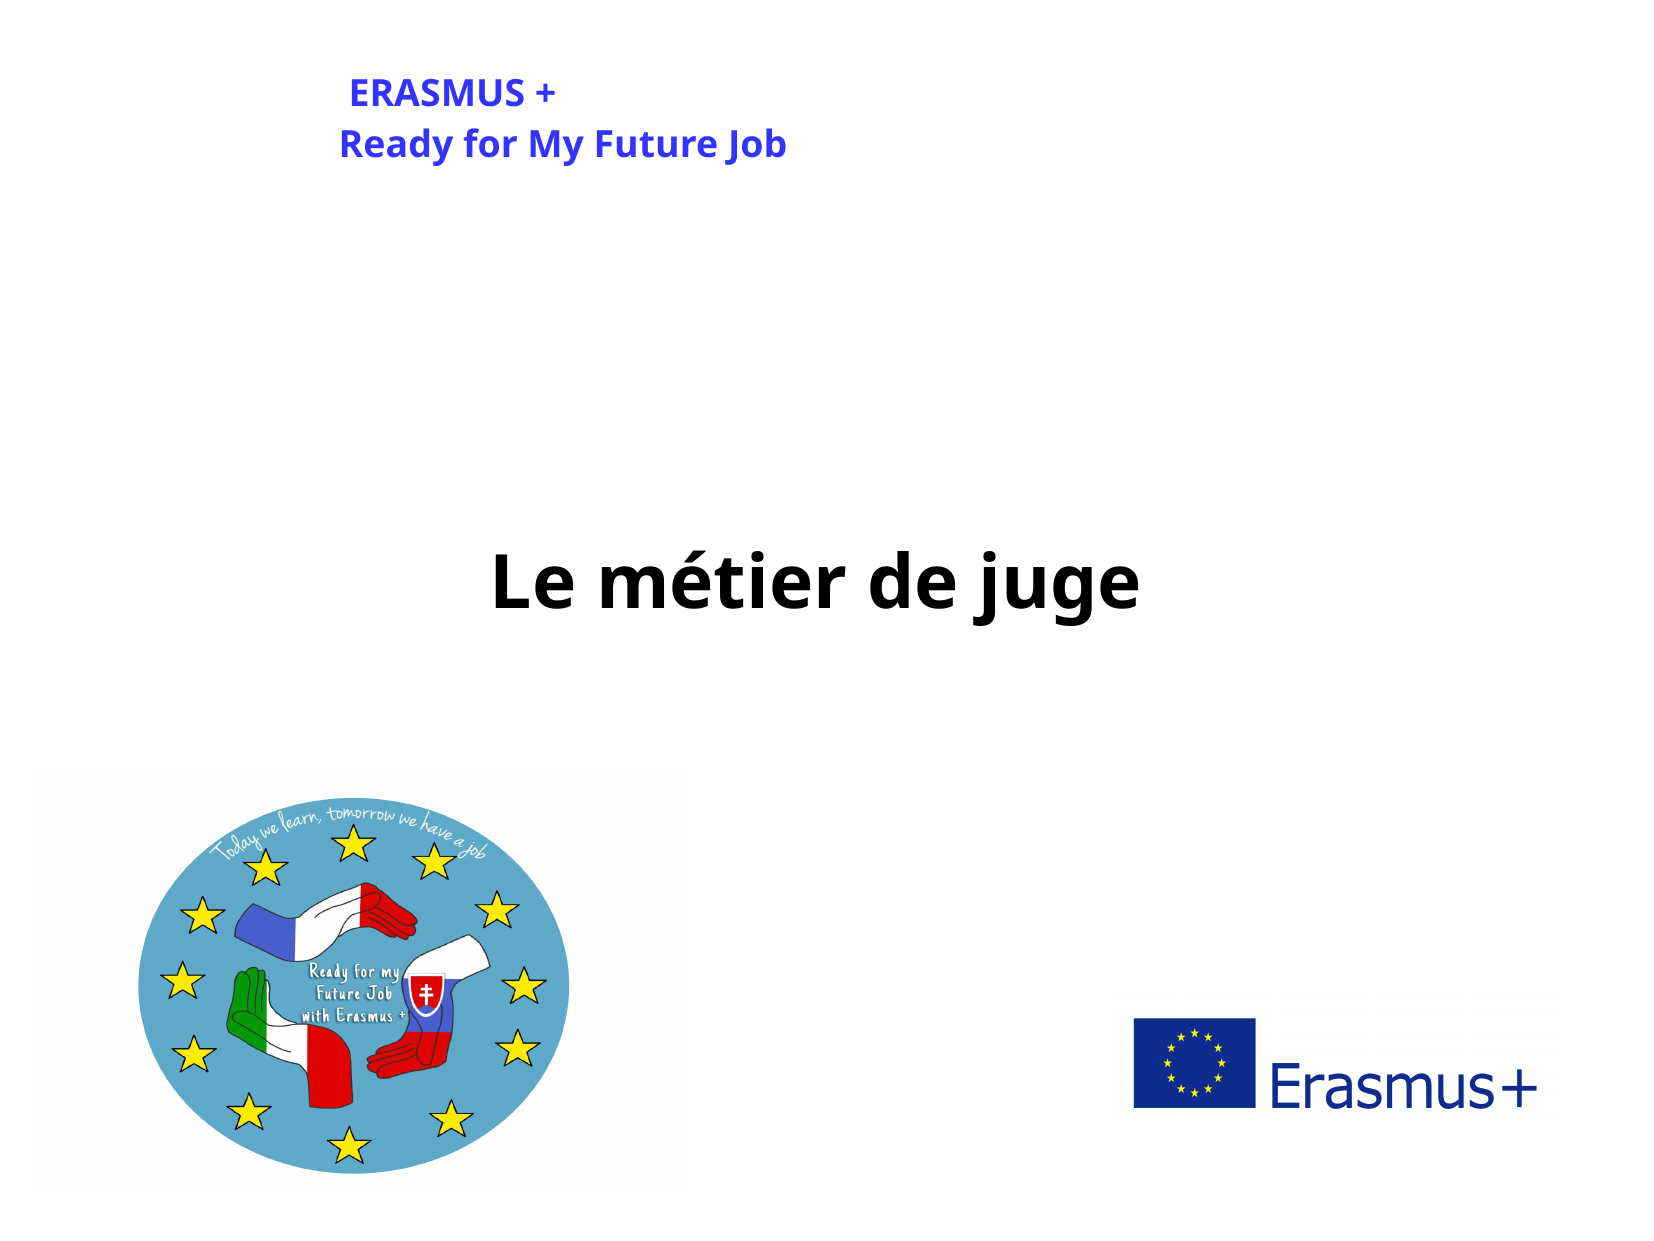

# Le métier de juge
 ERASMUS +
Ready for My Future Job